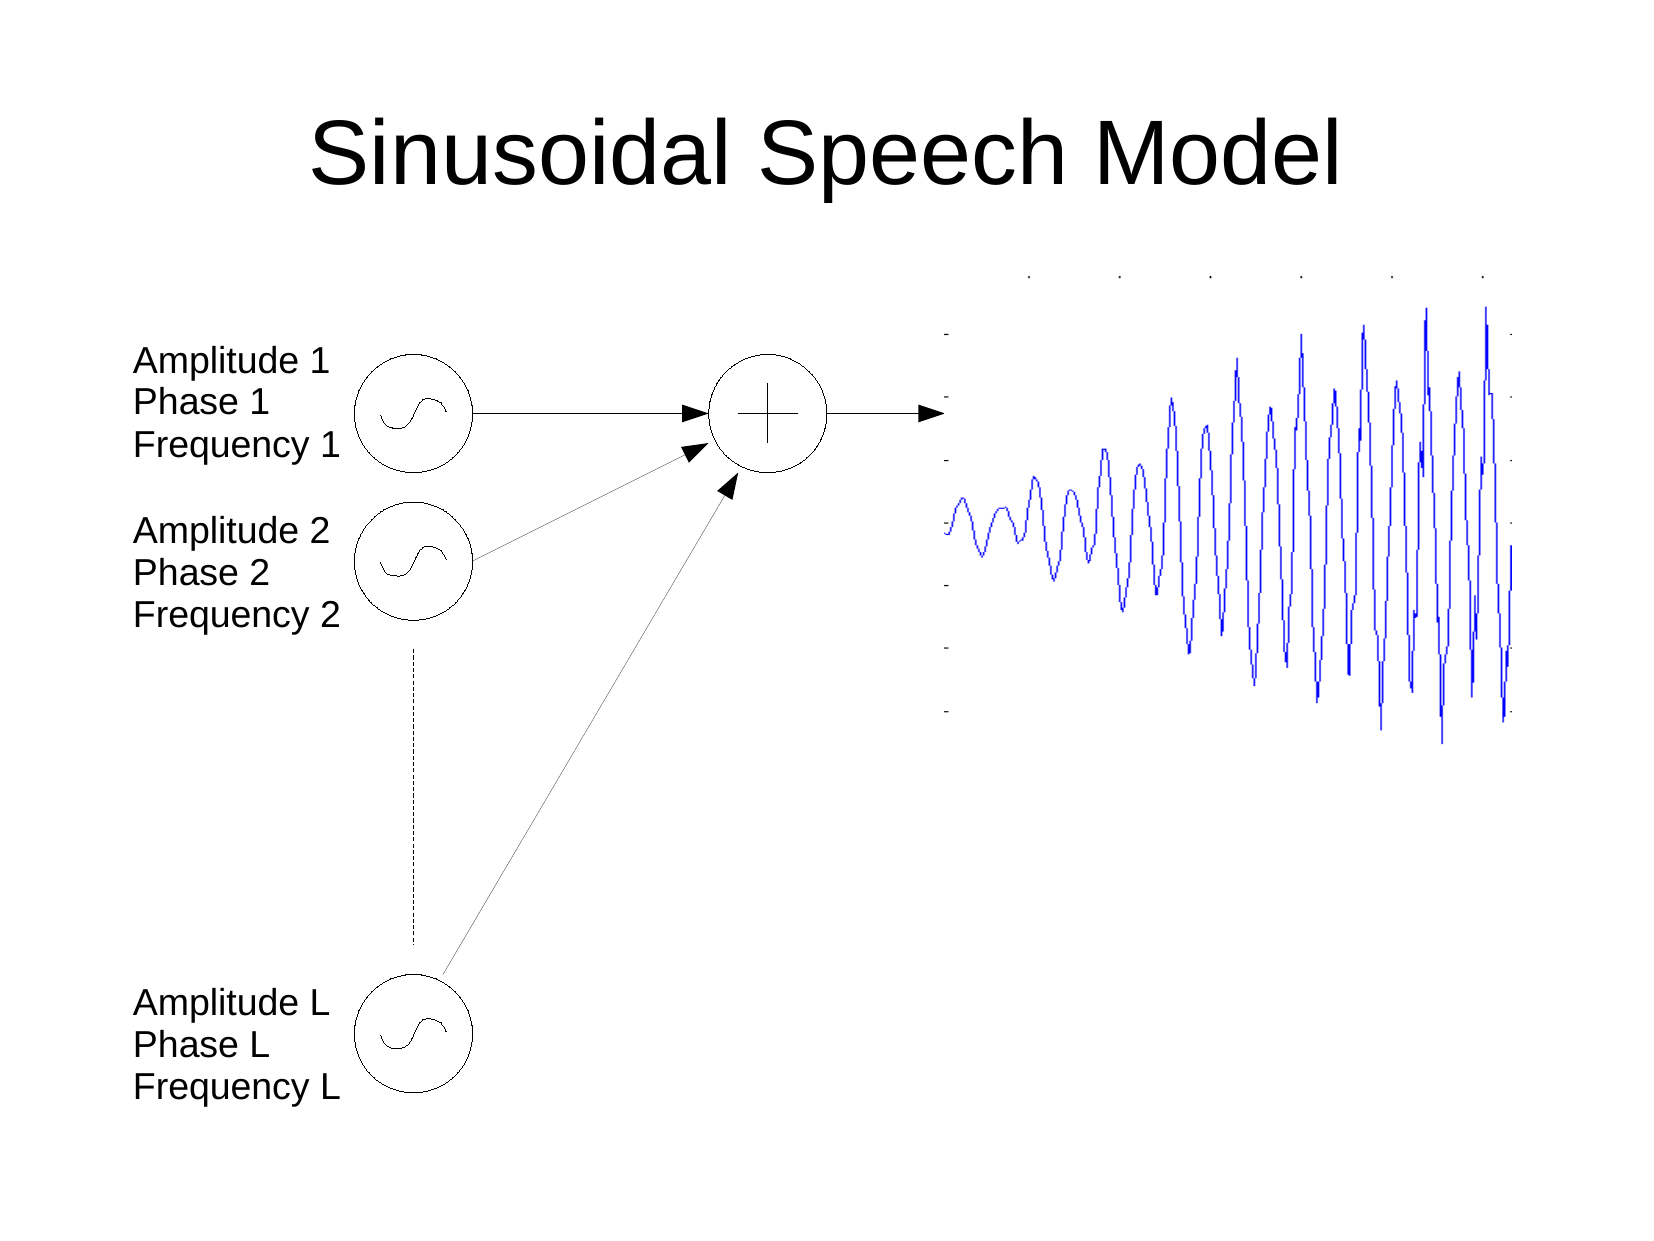

# Sinusoidal Speech Model
Amplitude 1
Phase 1
Frequency 1
Amplitude 2
Phase 2
Frequency 2
Amplitude L
Phase L
Frequency L